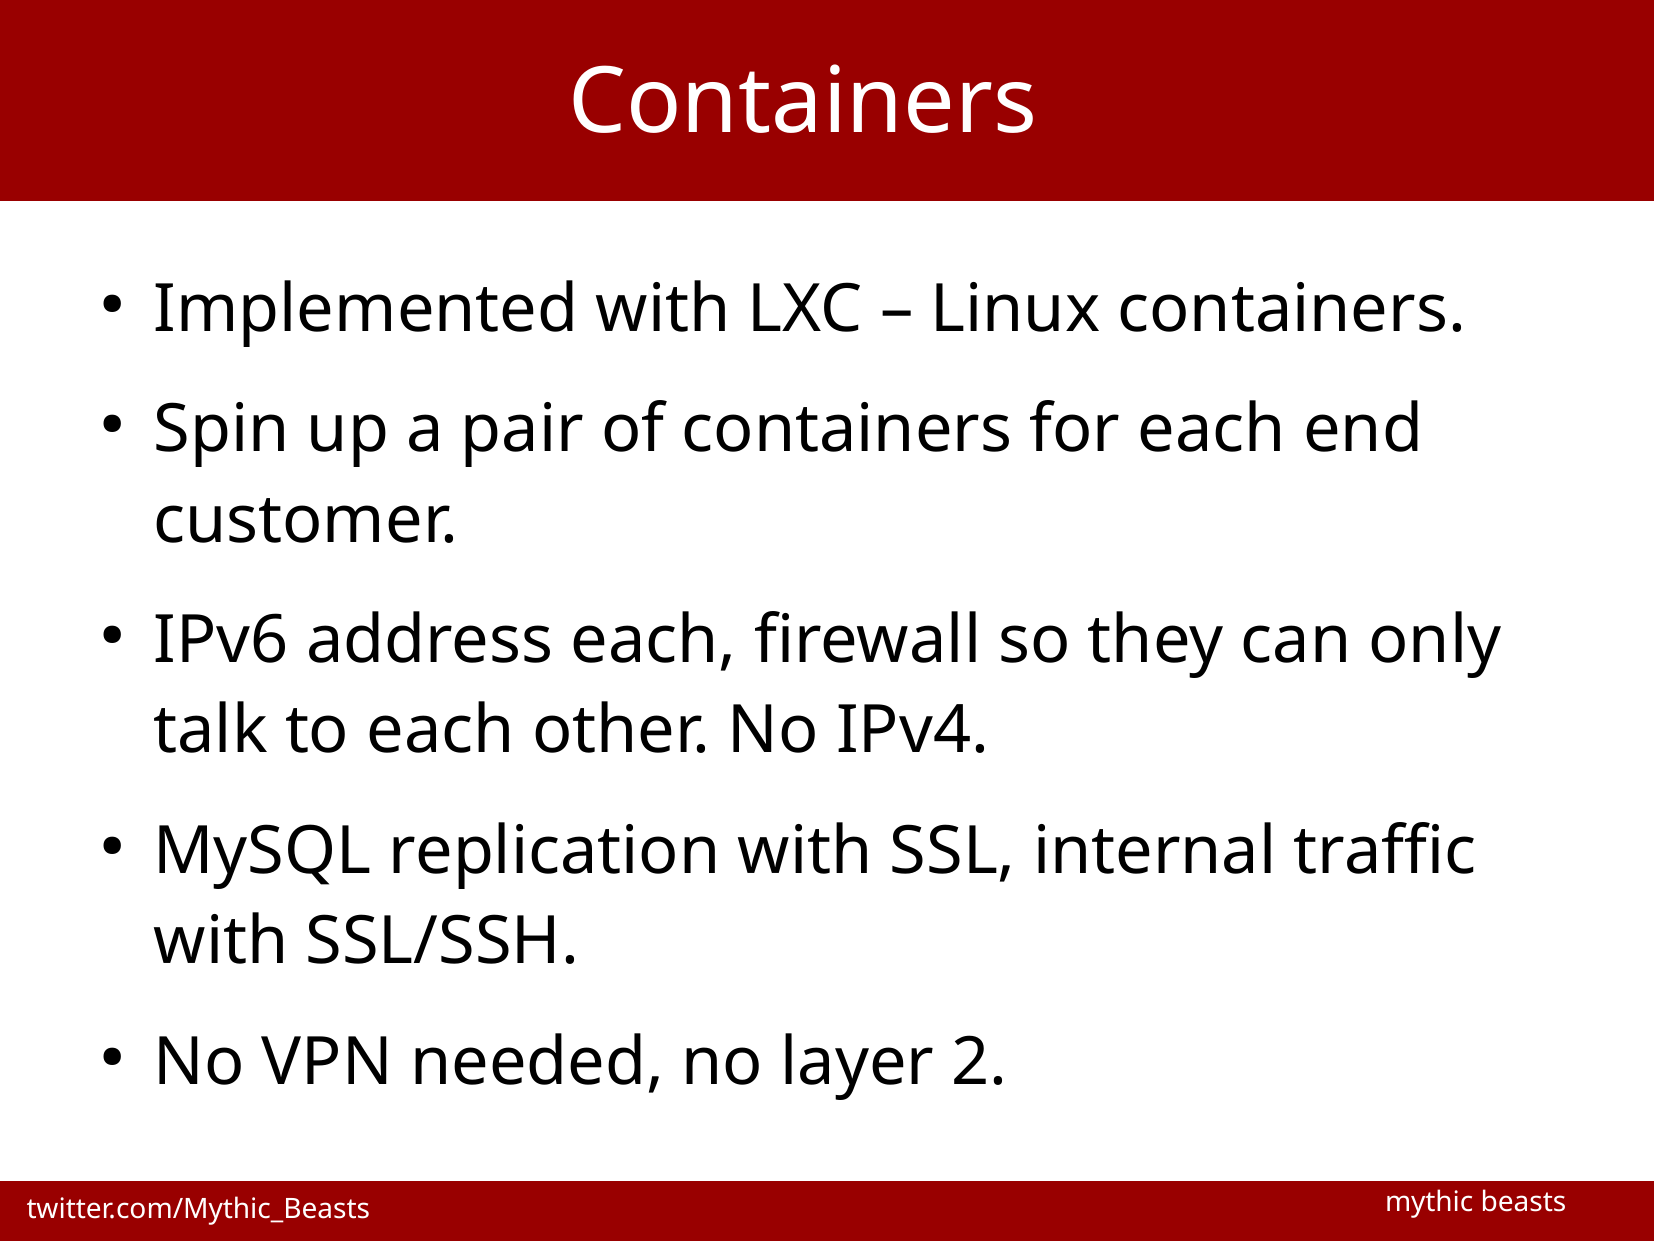

# Containers
Implemented with LXC – Linux containers.
Spin up a pair of containers for each end customer.
IPv6 address each, firewall so they can only talk to each other. No IPv4.
MySQL replication with SSL, internal traffic with SSL/SSH.
No VPN needed, no layer 2.